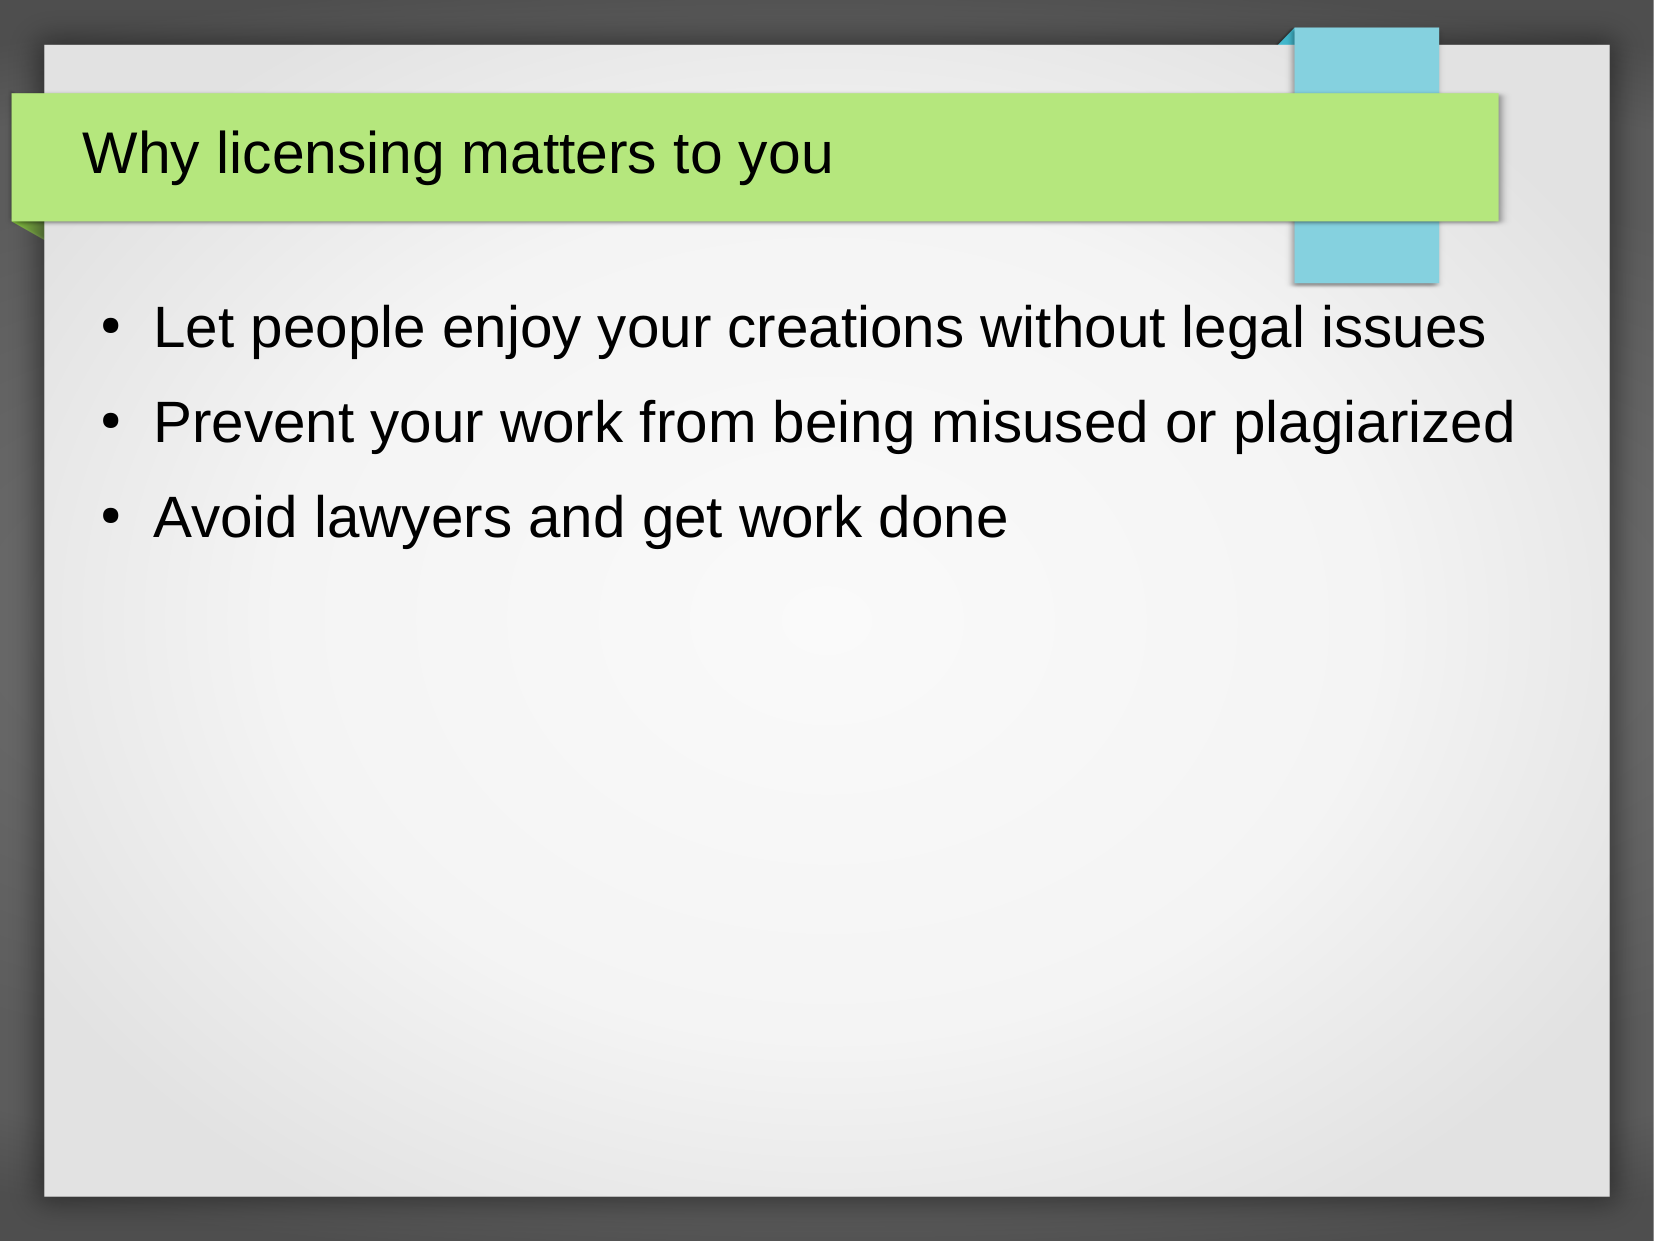

# Why licensing matters to you
Let people enjoy your creations without legal issues
Prevent your work from being misused or plagiarized
Avoid lawyers and get work done